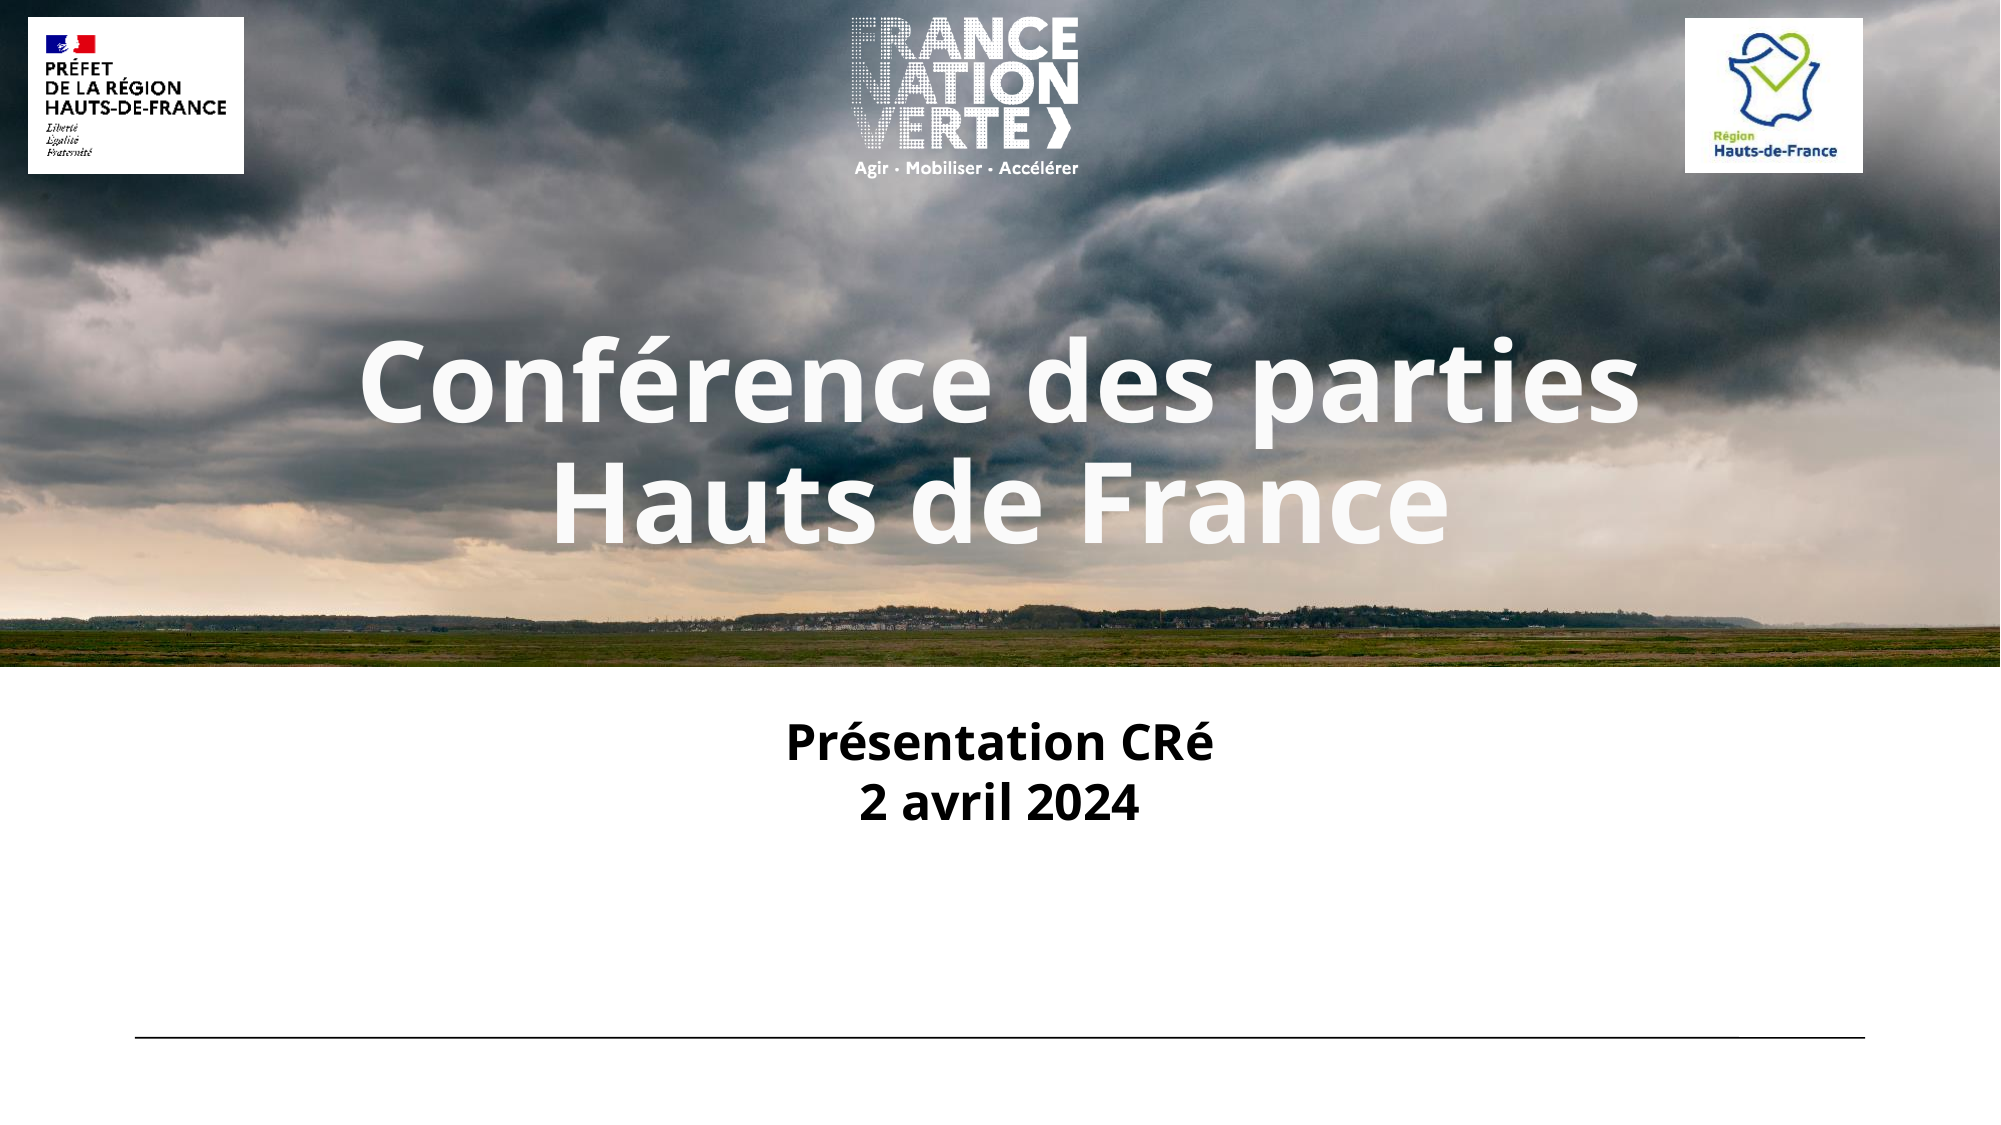

# Conférence des parties Hauts de France
Présentation CRé
2 avril 2024